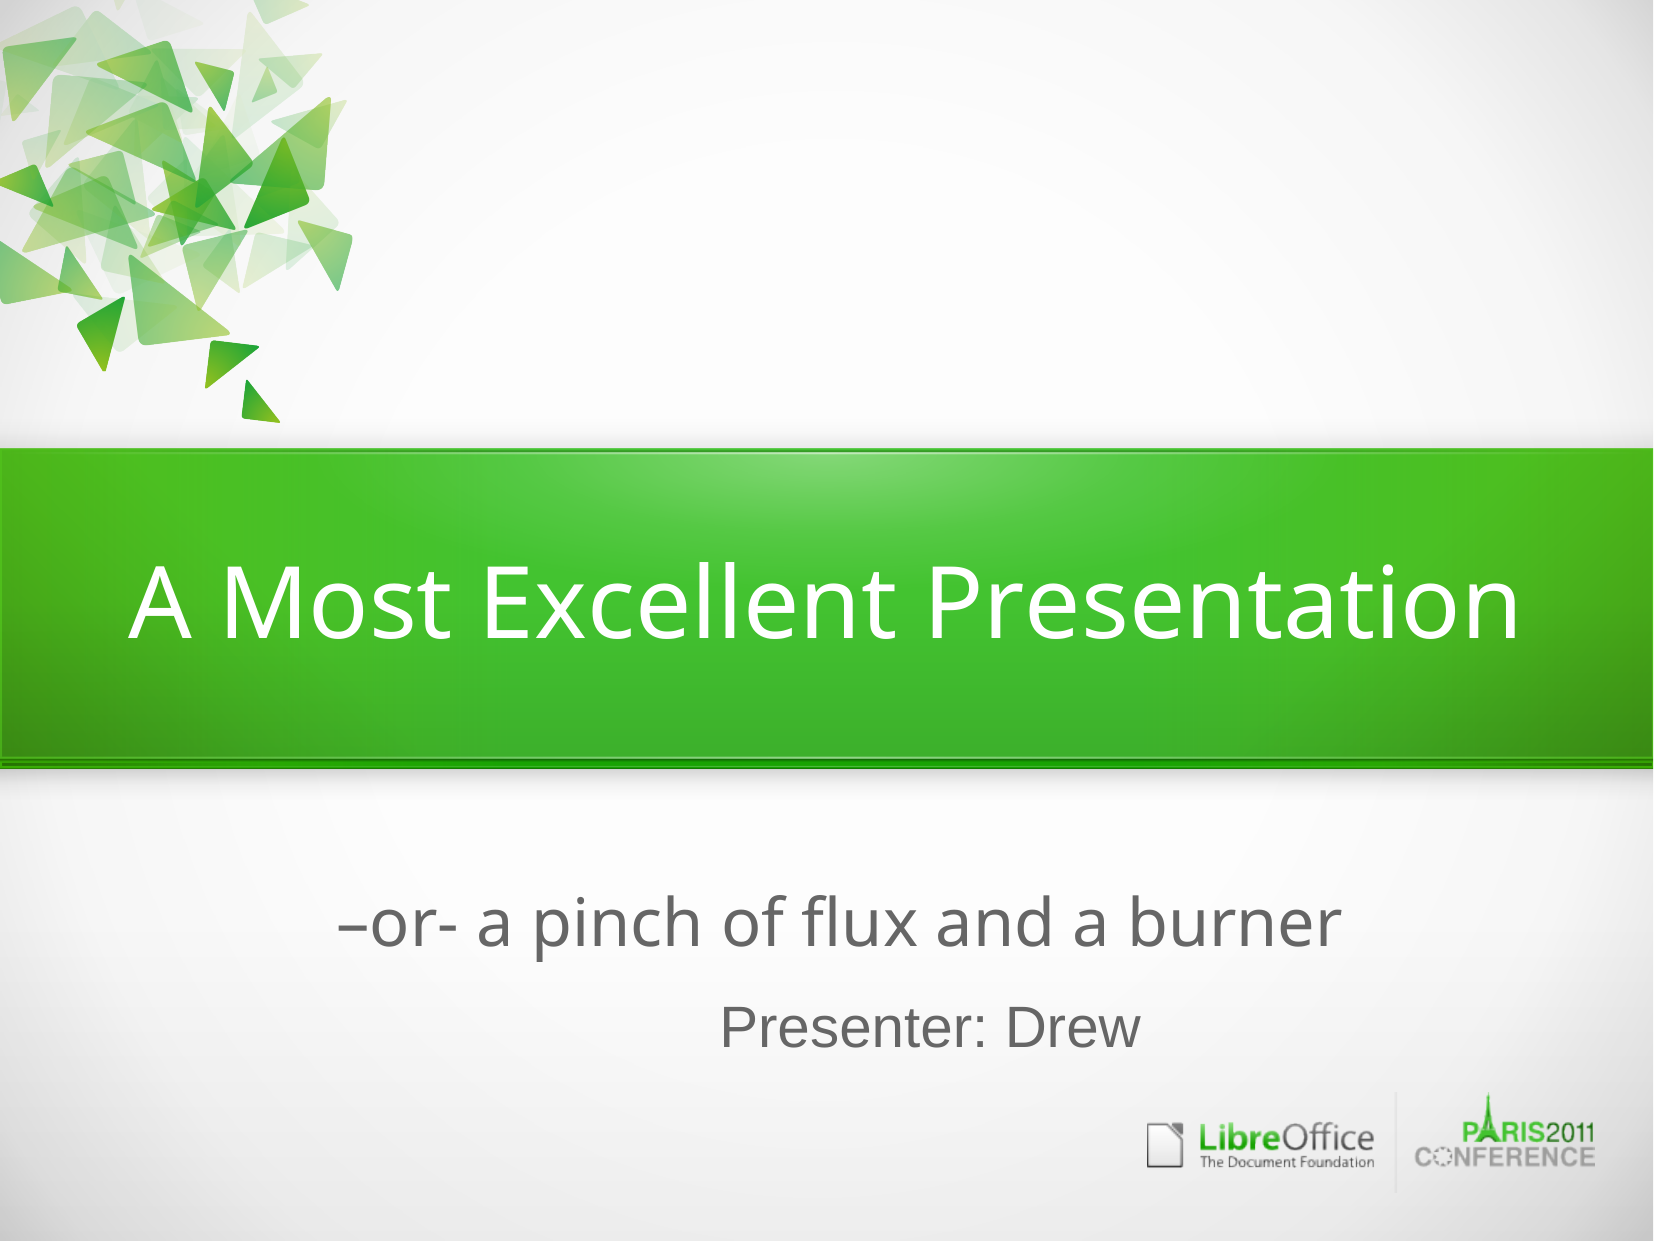

# A Most Excellent Presentation
 –or- a pinch of flux and a burner
Presenter: Drew